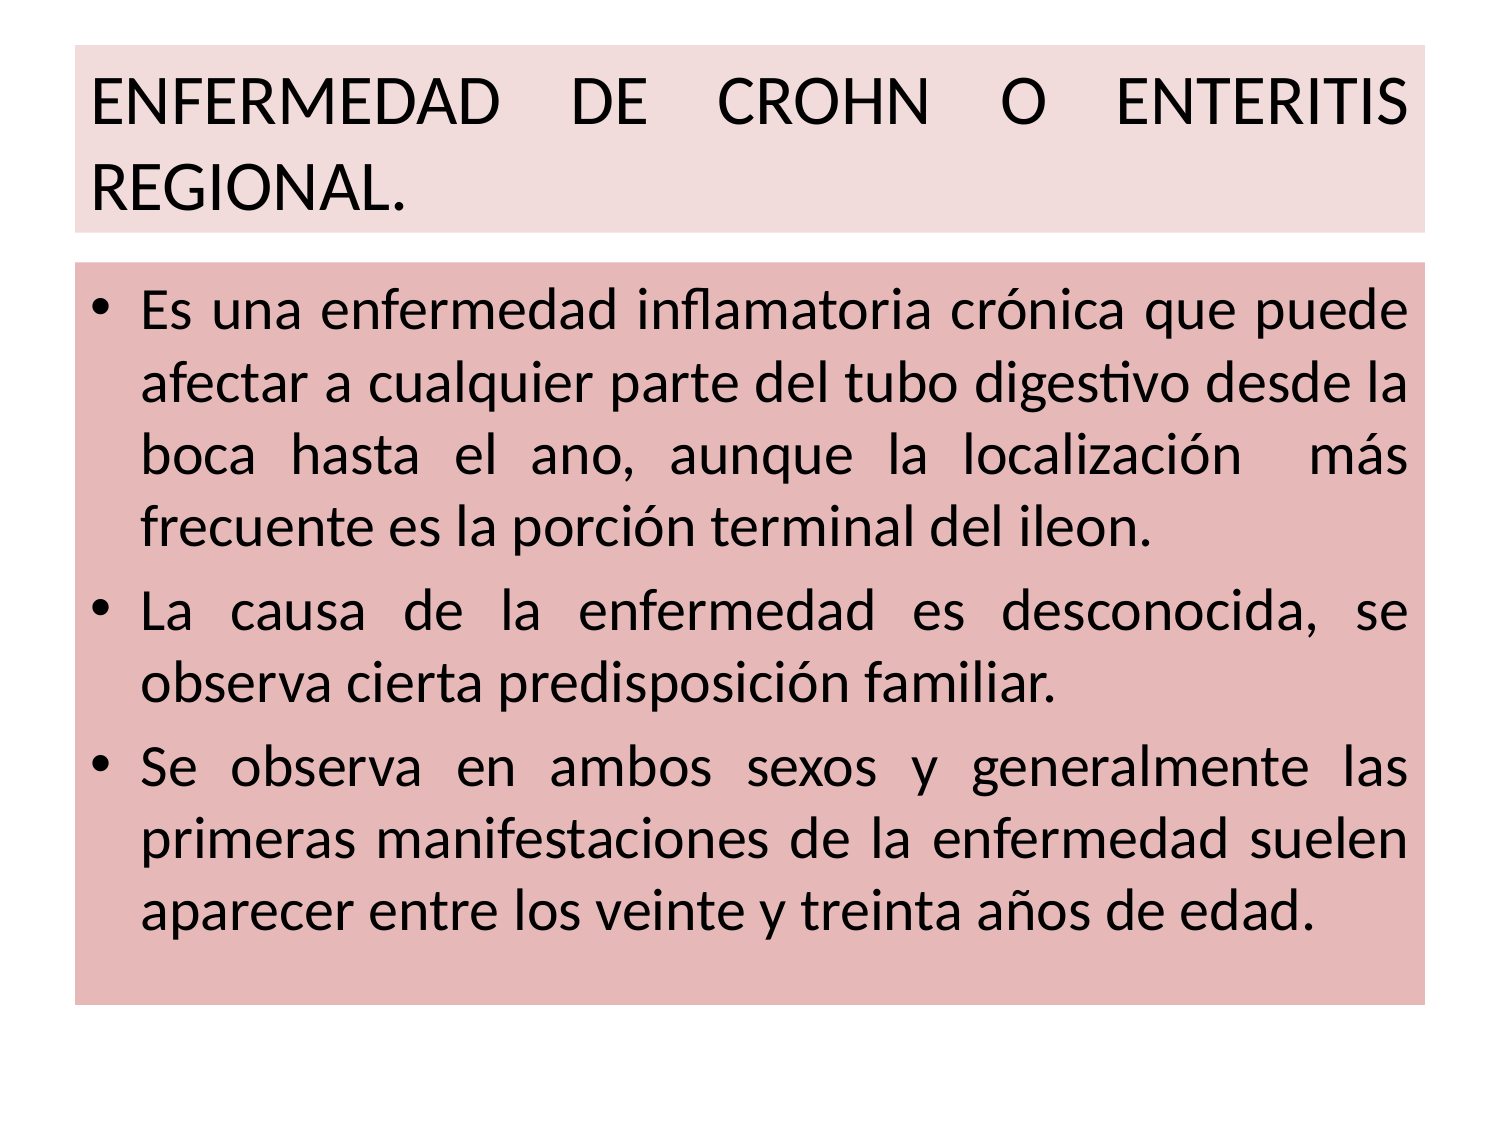

# ENFERMEDAD DE CROHN O ENTERITIS REGIONAL.
Es una enfermedad inflamatoria crónica que puede afectar a cualquier parte del tubo digestivo desde la boca hasta el ano, aunque la localización más frecuente es la porción terminal del ileon.
La causa de la enfermedad es desconocida, se observa cierta predisposición familiar.
Se observa en ambos sexos y generalmente las primeras manifestaciones de la enfermedad suelen aparecer entre los veinte y treinta años de edad.